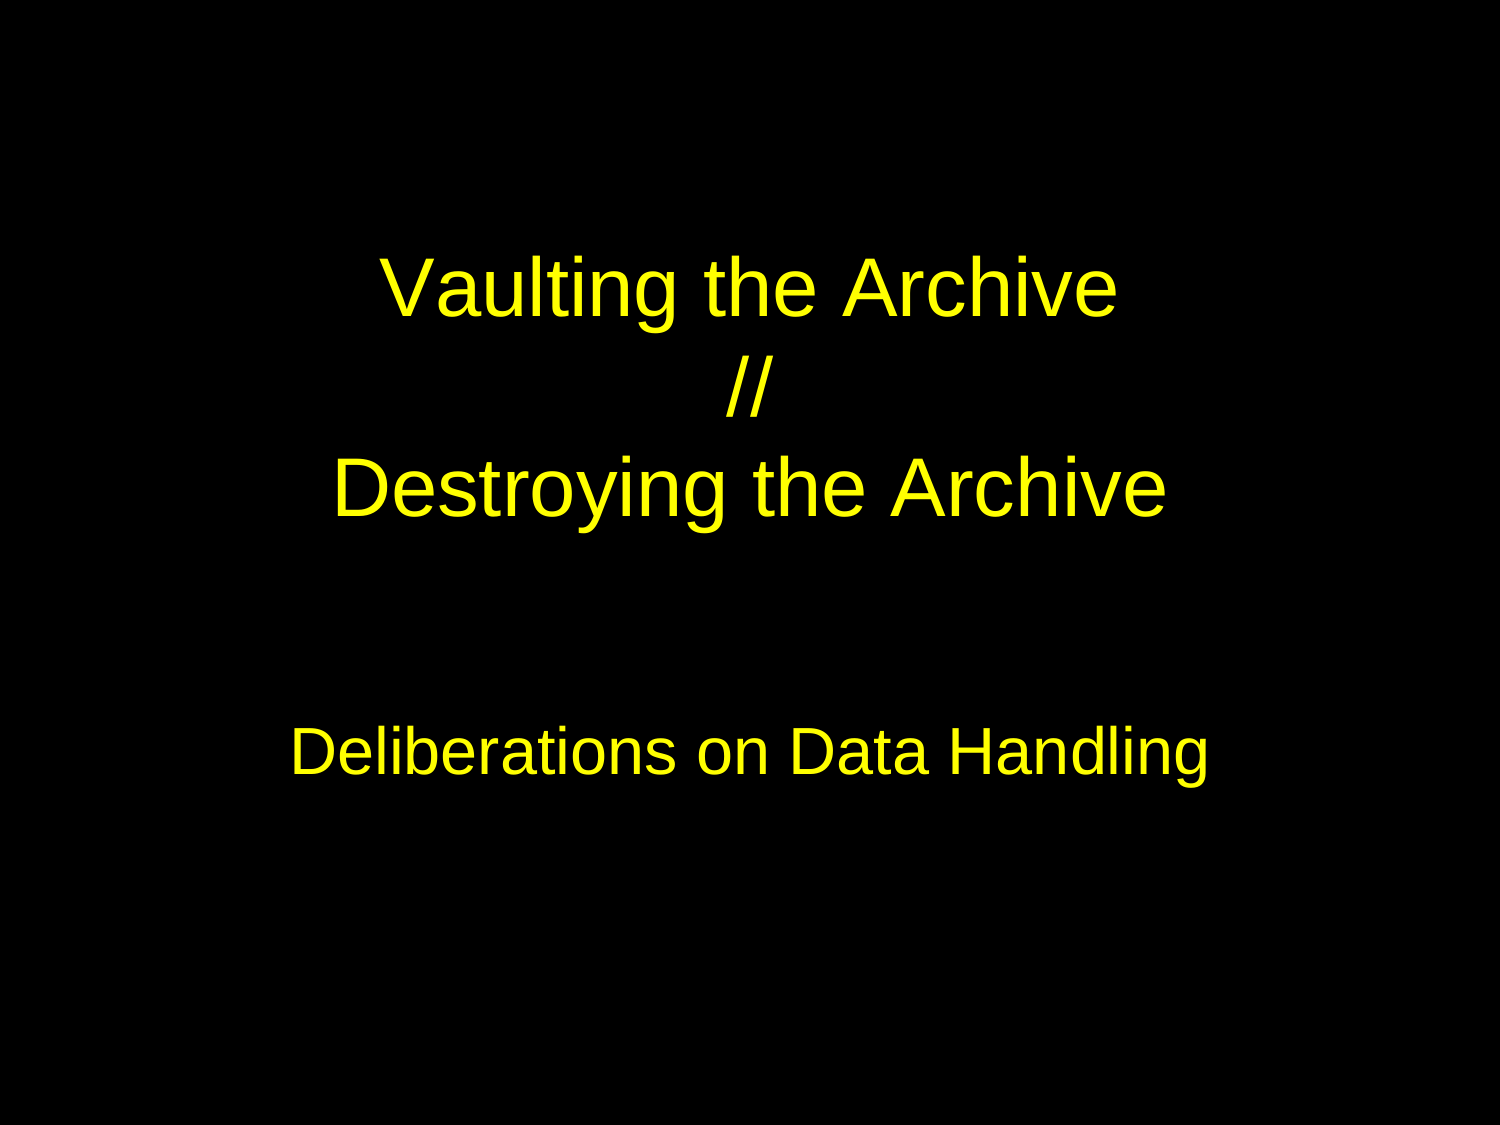

# Vaulting the Archive // Destroying the Archive
Deliberations on Data Handling